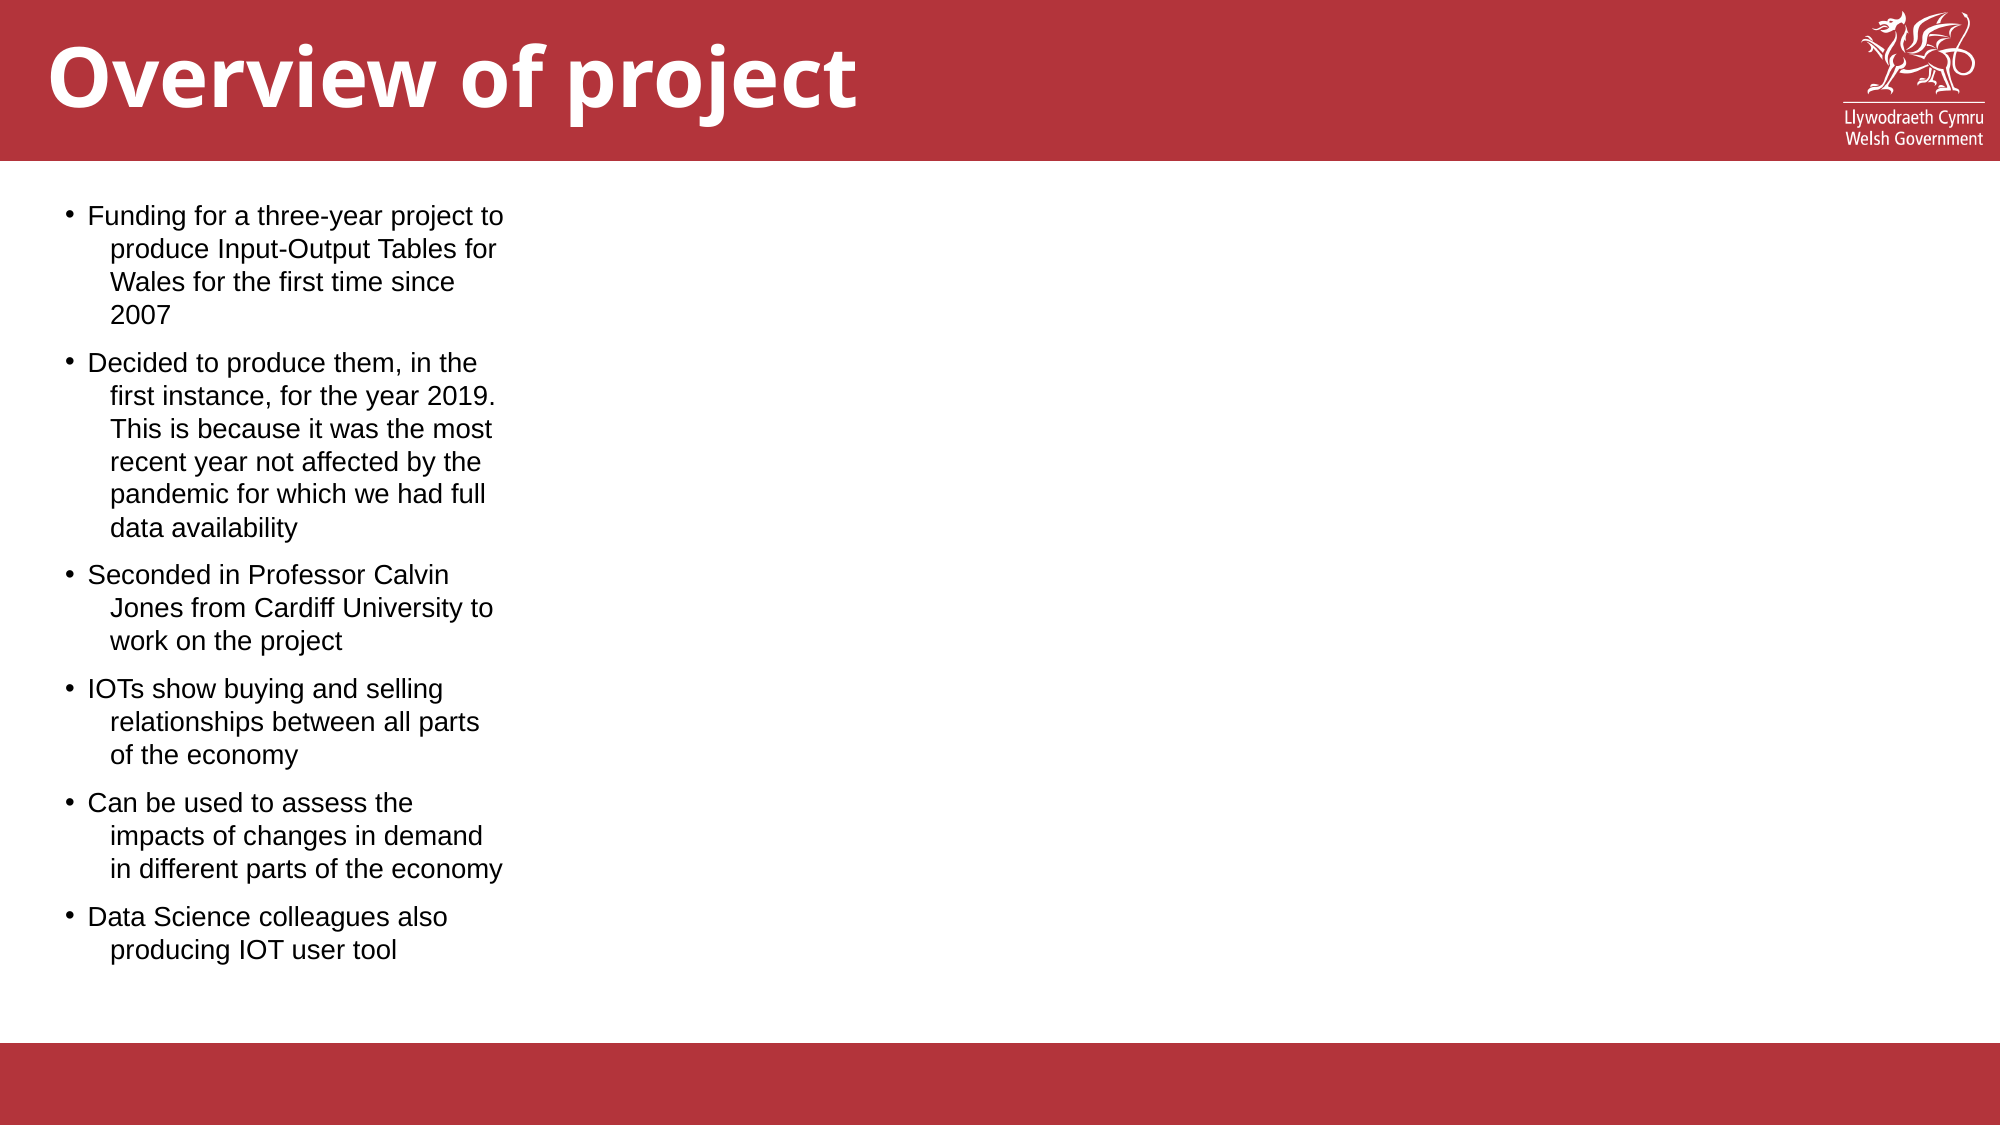

Overview of project
# Funding for a three-year project to produce Input-Output Tables for Wales for the first time since 2007
Decided to produce them, in the first instance, for the year 2019. This is because it was the most recent year not affected by the pandemic for which we had full data availability
Seconded in Professor Calvin Jones from Cardiff University to work on the project
IOTs show buying and selling relationships between all parts of the economy
Can be used to assess the impacts of changes in demand in different parts of the economy
Data Science colleagues also producing IOT user tool